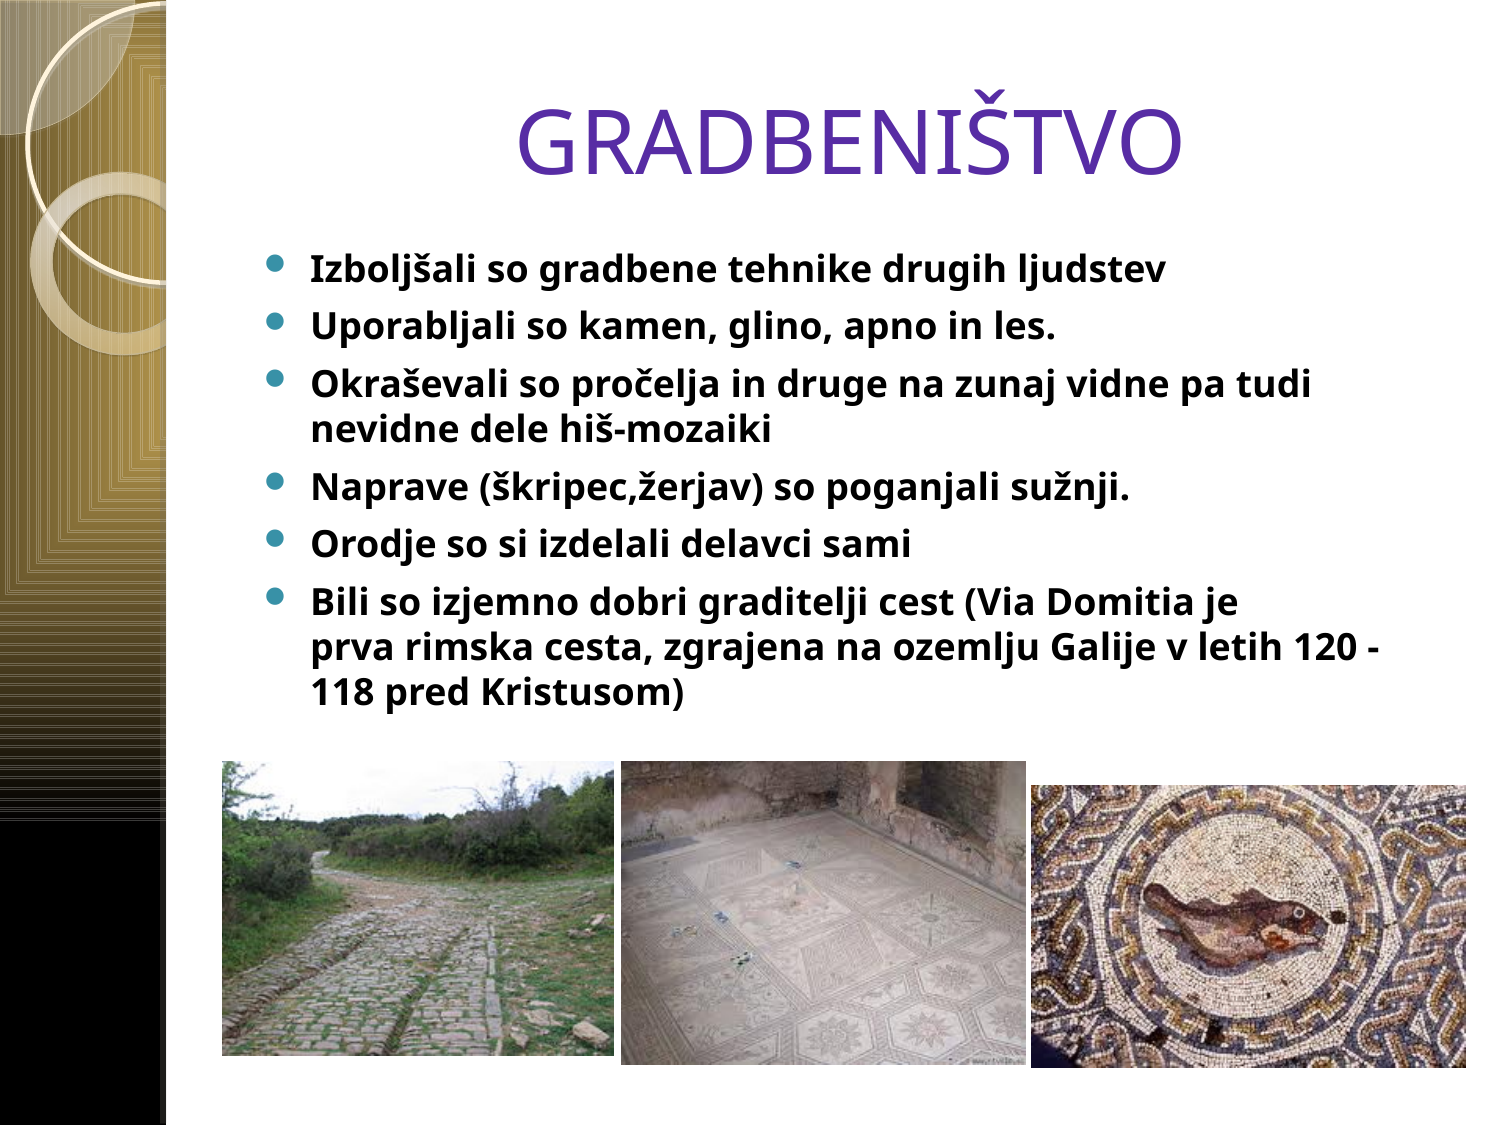

# GRADBENIŠTVO
Izboljšali so gradbene tehnike drugih ljudstev
Uporabljali so kamen, glino, apno in les.
Okraševali so pročelja in druge na zunaj vidne pa tudi nevidne dele hiš-mozaiki
Naprave (škripec,žerjav) so poganjali sužnji.
Orodje so si izdelali delavci sami
Bili so izjemno dobri graditelji cest (Via Domitia je prva rimska cesta, zgrajena na ozemlju Galije v letih 120 - 118 pred Kristusom)